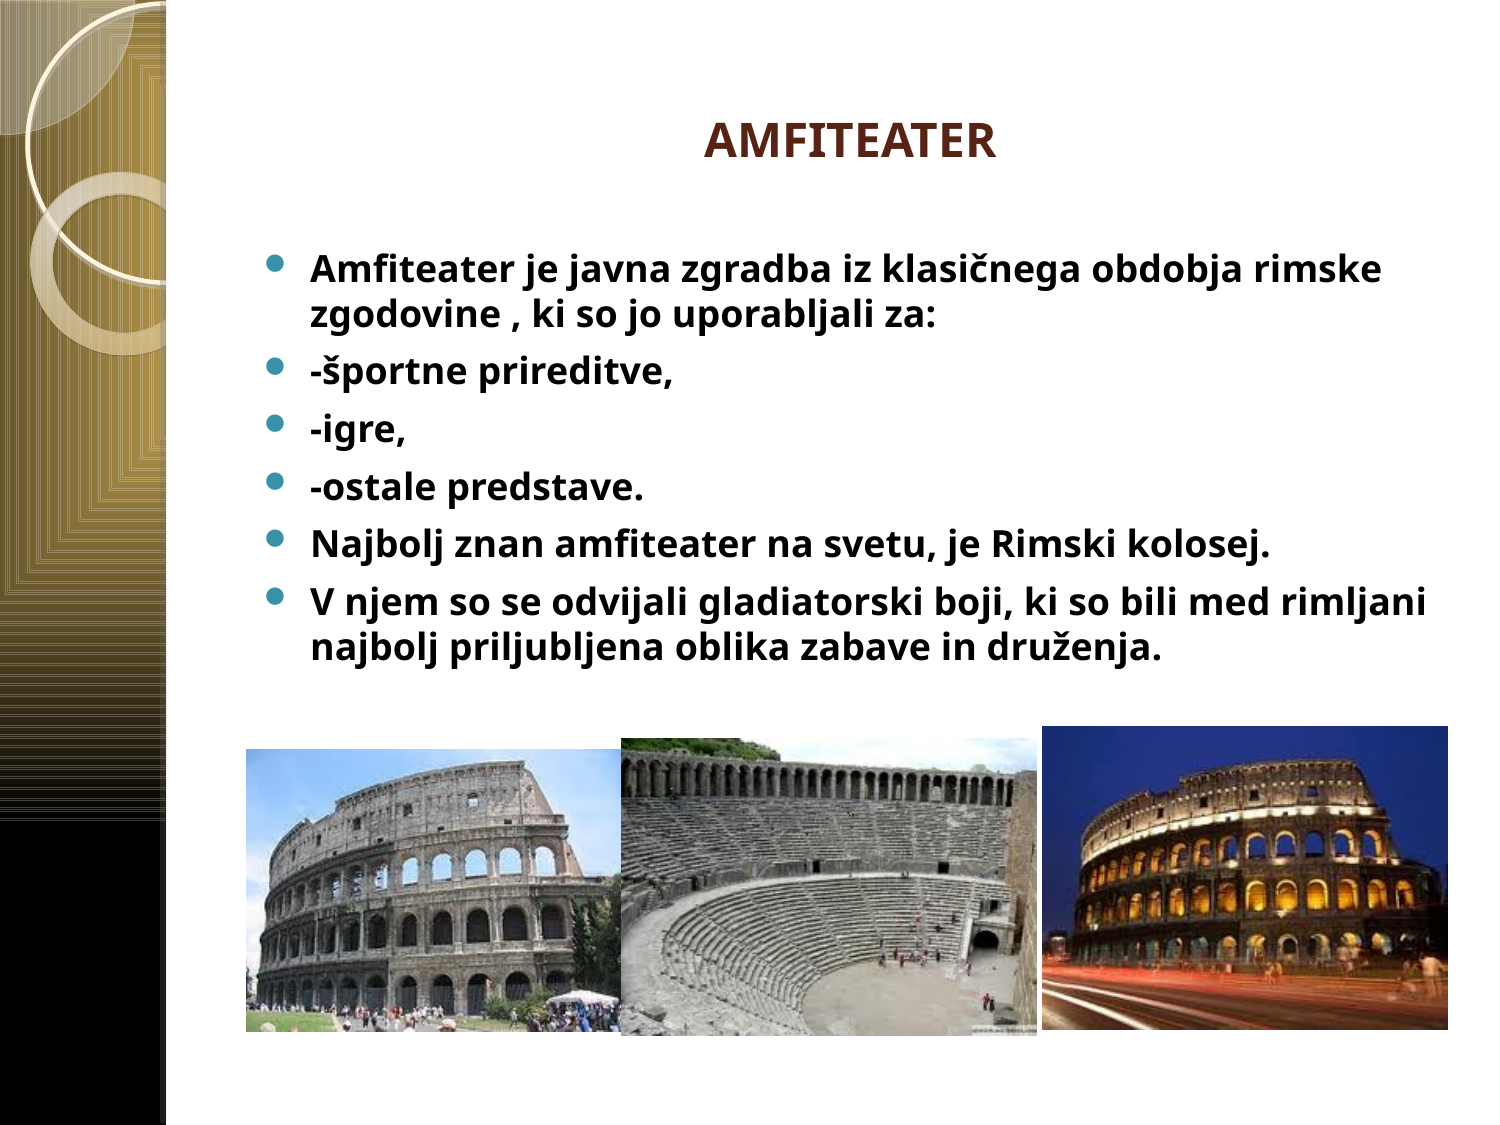

# AMFITEATER
Amfiteater je javna zgradba iz klasičnega obdobja rimske zgodovine , ki so jo uporabljali za:
-športne prireditve,
-igre,
-ostale predstave.
Najbolj znan amfiteater na svetu, je Rimski kolosej.
V njem so se odvijali gladiatorski boji, ki so bili med rimljani najbolj priljubljena oblika zabave in druženja.